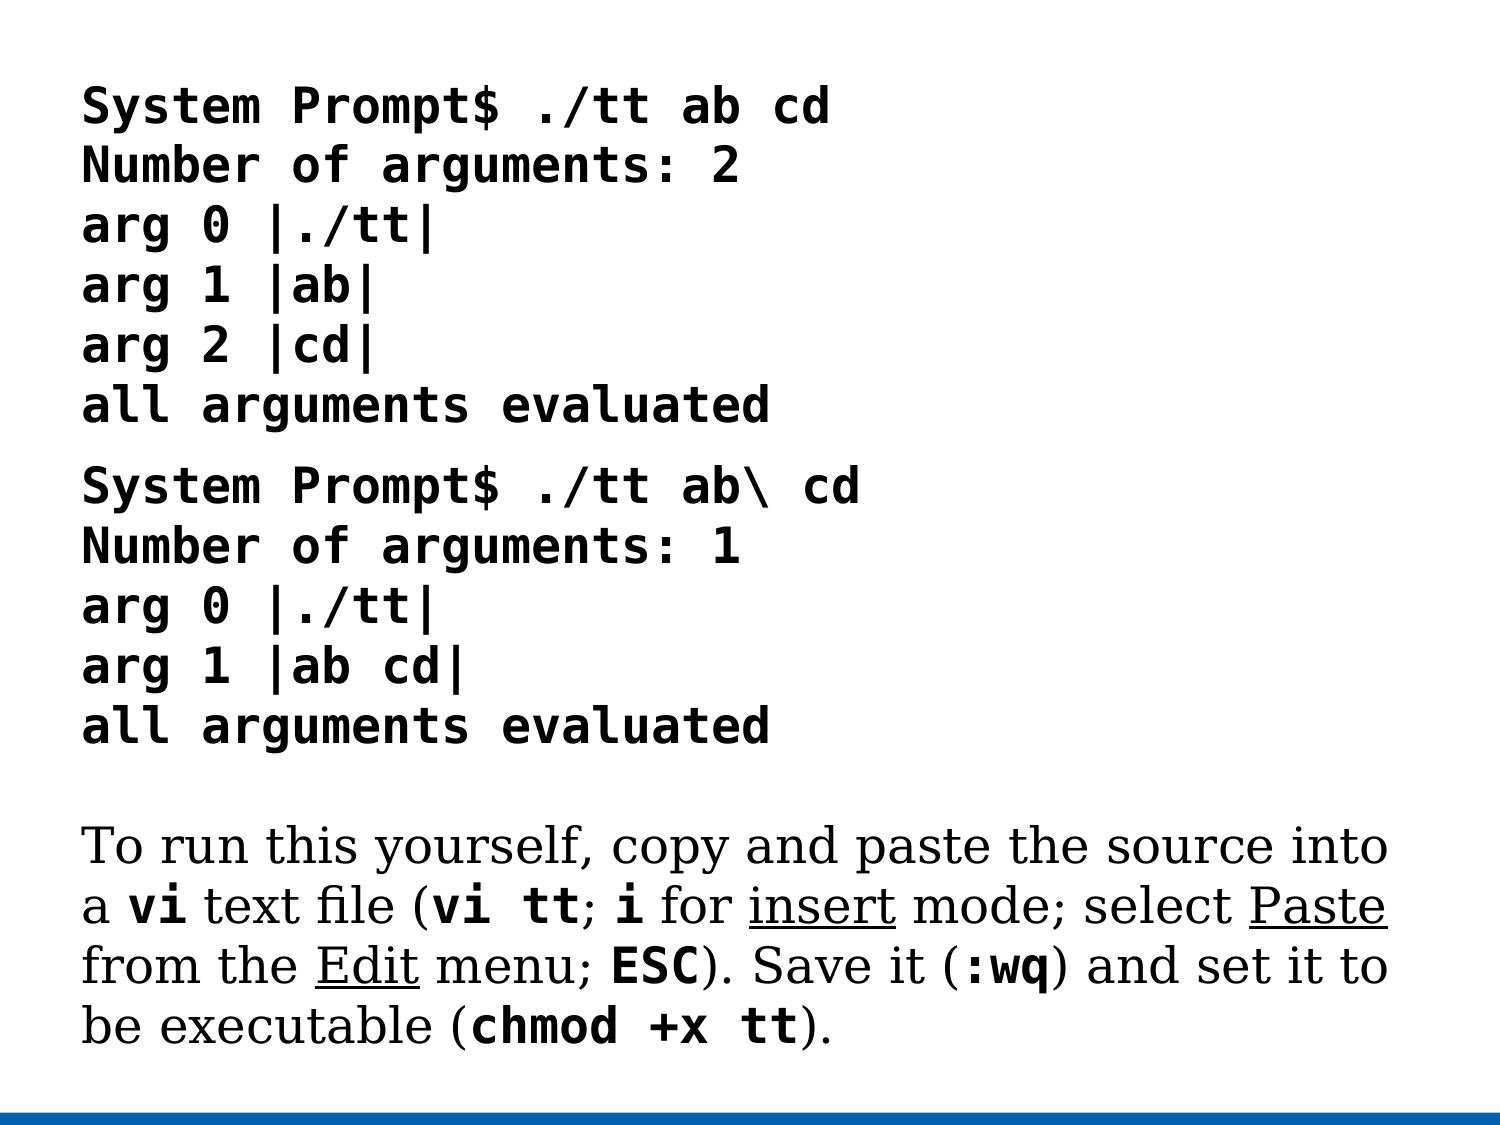

System Prompt$ ./tt ab cd
Number of arguments: 2
arg 0 |./tt|
arg 1 |ab|
arg 2 |cd|
all arguments evaluated
System Prompt$ ./tt ab\ cd
Number of arguments: 1
arg 0 |./tt|
arg 1 |ab cd|
all arguments evaluated
To run this yourself, copy and paste the source into a vi text file (vi tt; i for insert mode; select Paste from the Edit menu; ESC). Save it (:wq) and set it to be executable (chmod +x tt).